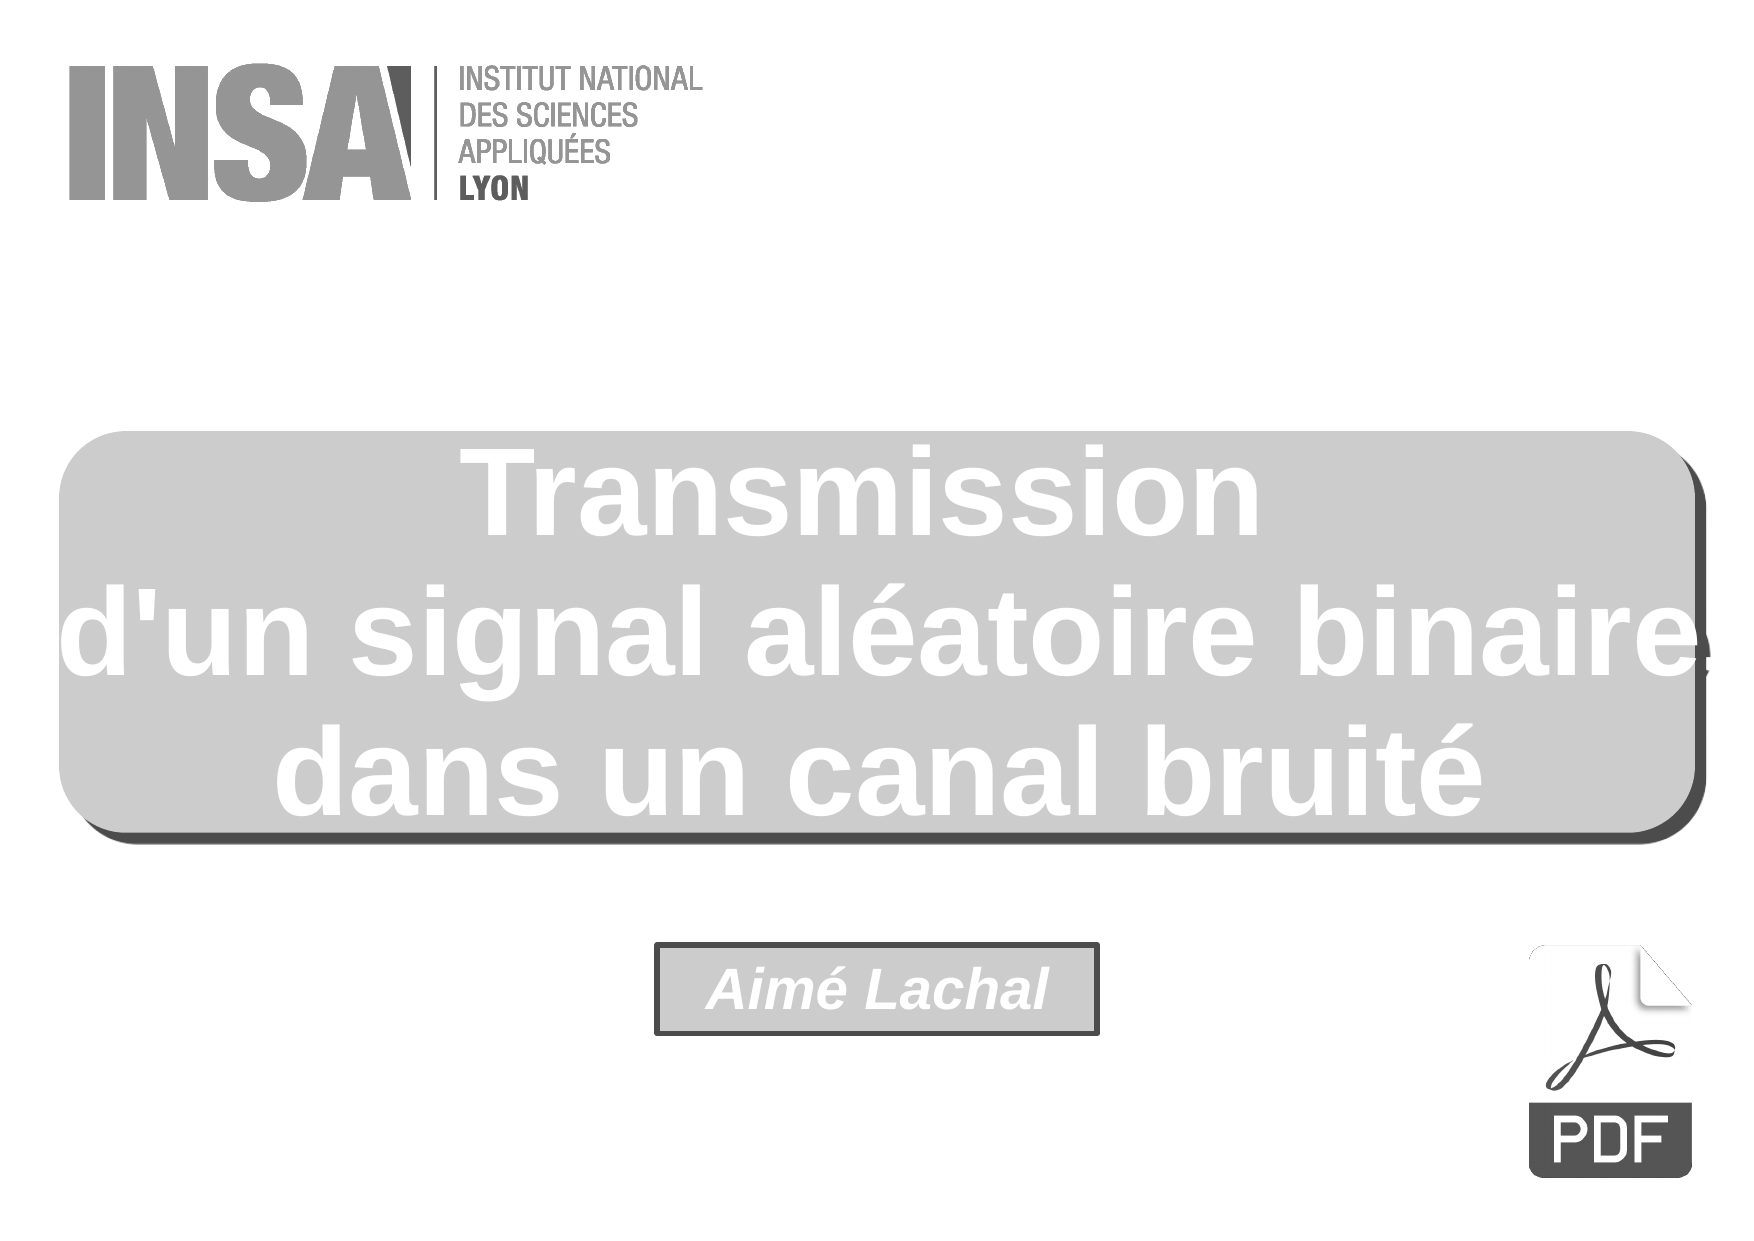

Transmission
d'un signal aléatoire binaire
dans un canal bruité
# Aimé Lachal